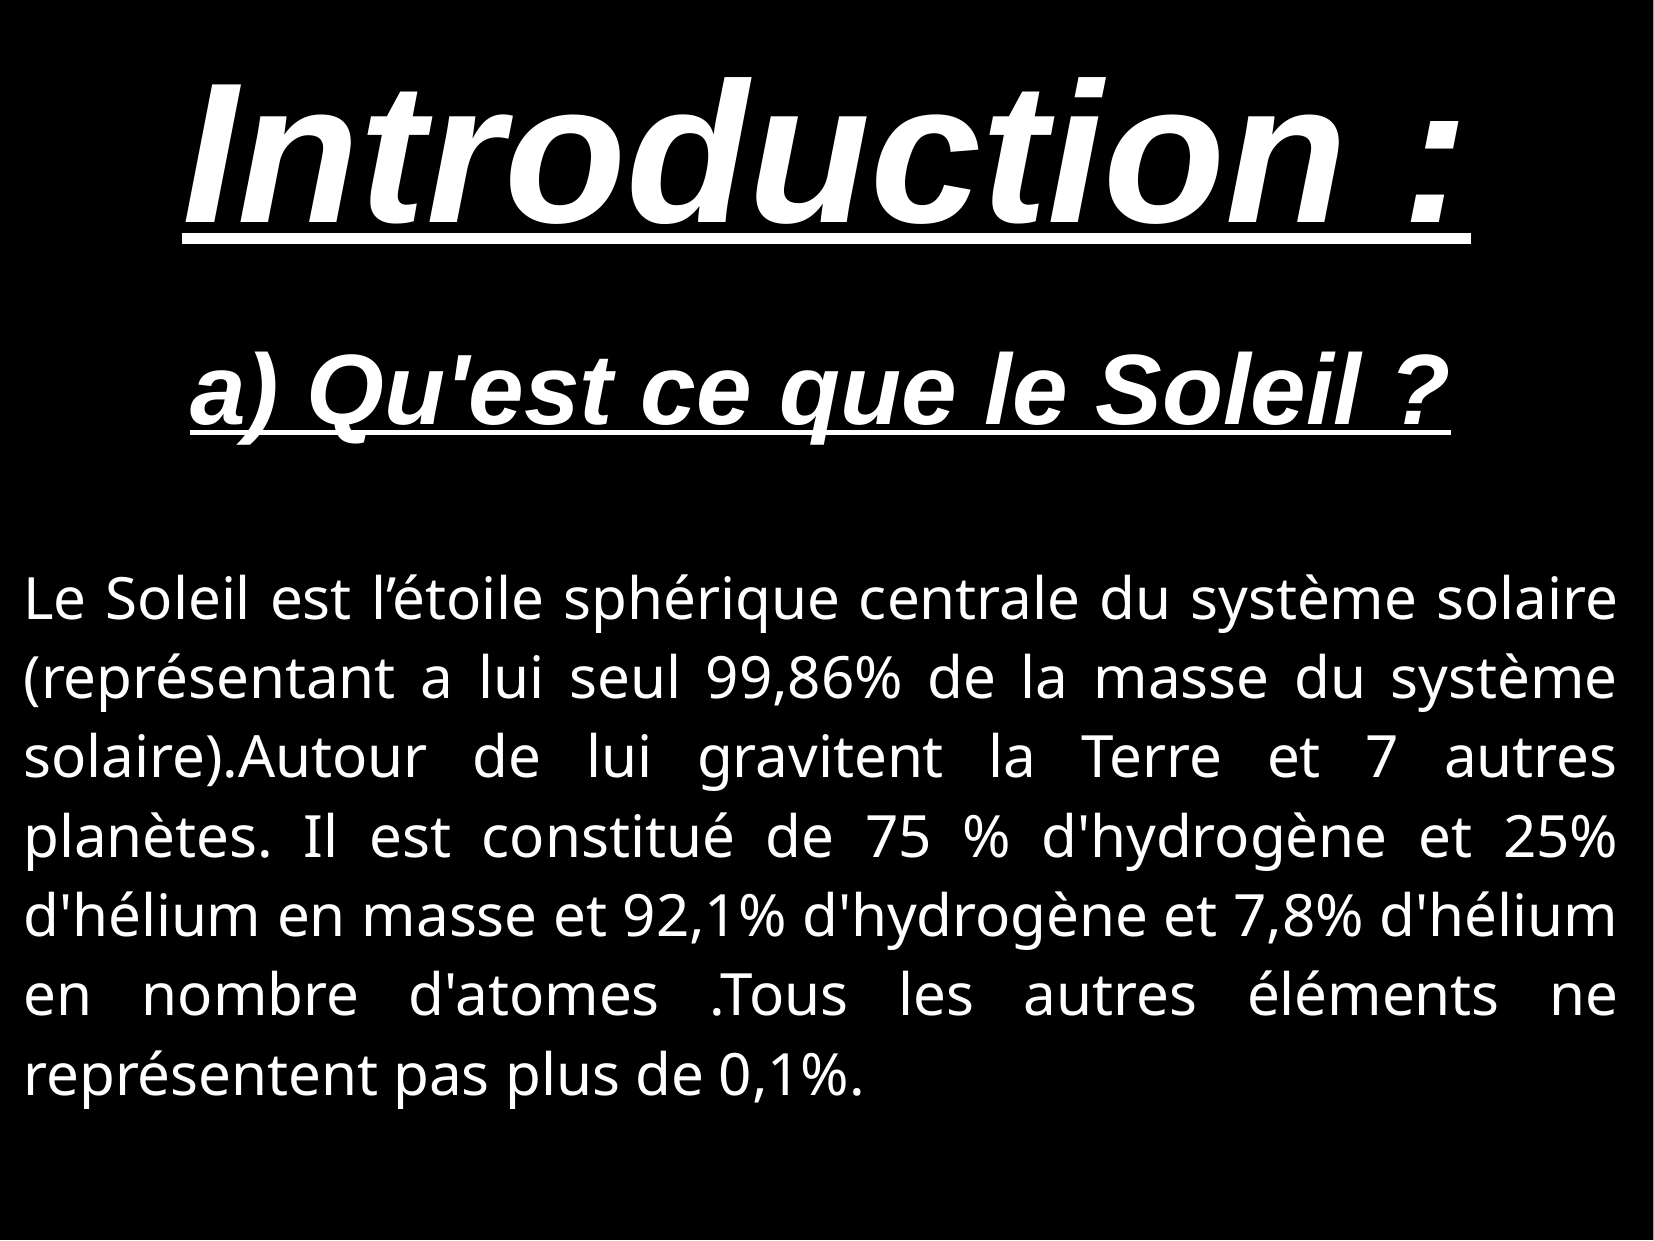

# Introduction :
a) Qu'est ce que le Soleil ?
Le Soleil est l’étoile sphérique centrale du système solaire (représentant a lui seul 99,86% de la masse du système solaire).Autour de lui gravitent la Terre et 7 autres planètes. Il est constitué de 75 % d'hydrogène et 25% d'hélium en masse et 92,1% d'hydrogène et 7,8% d'hélium en nombre d'atomes .Tous les autres éléments ne représentent pas plus de 0,1%.